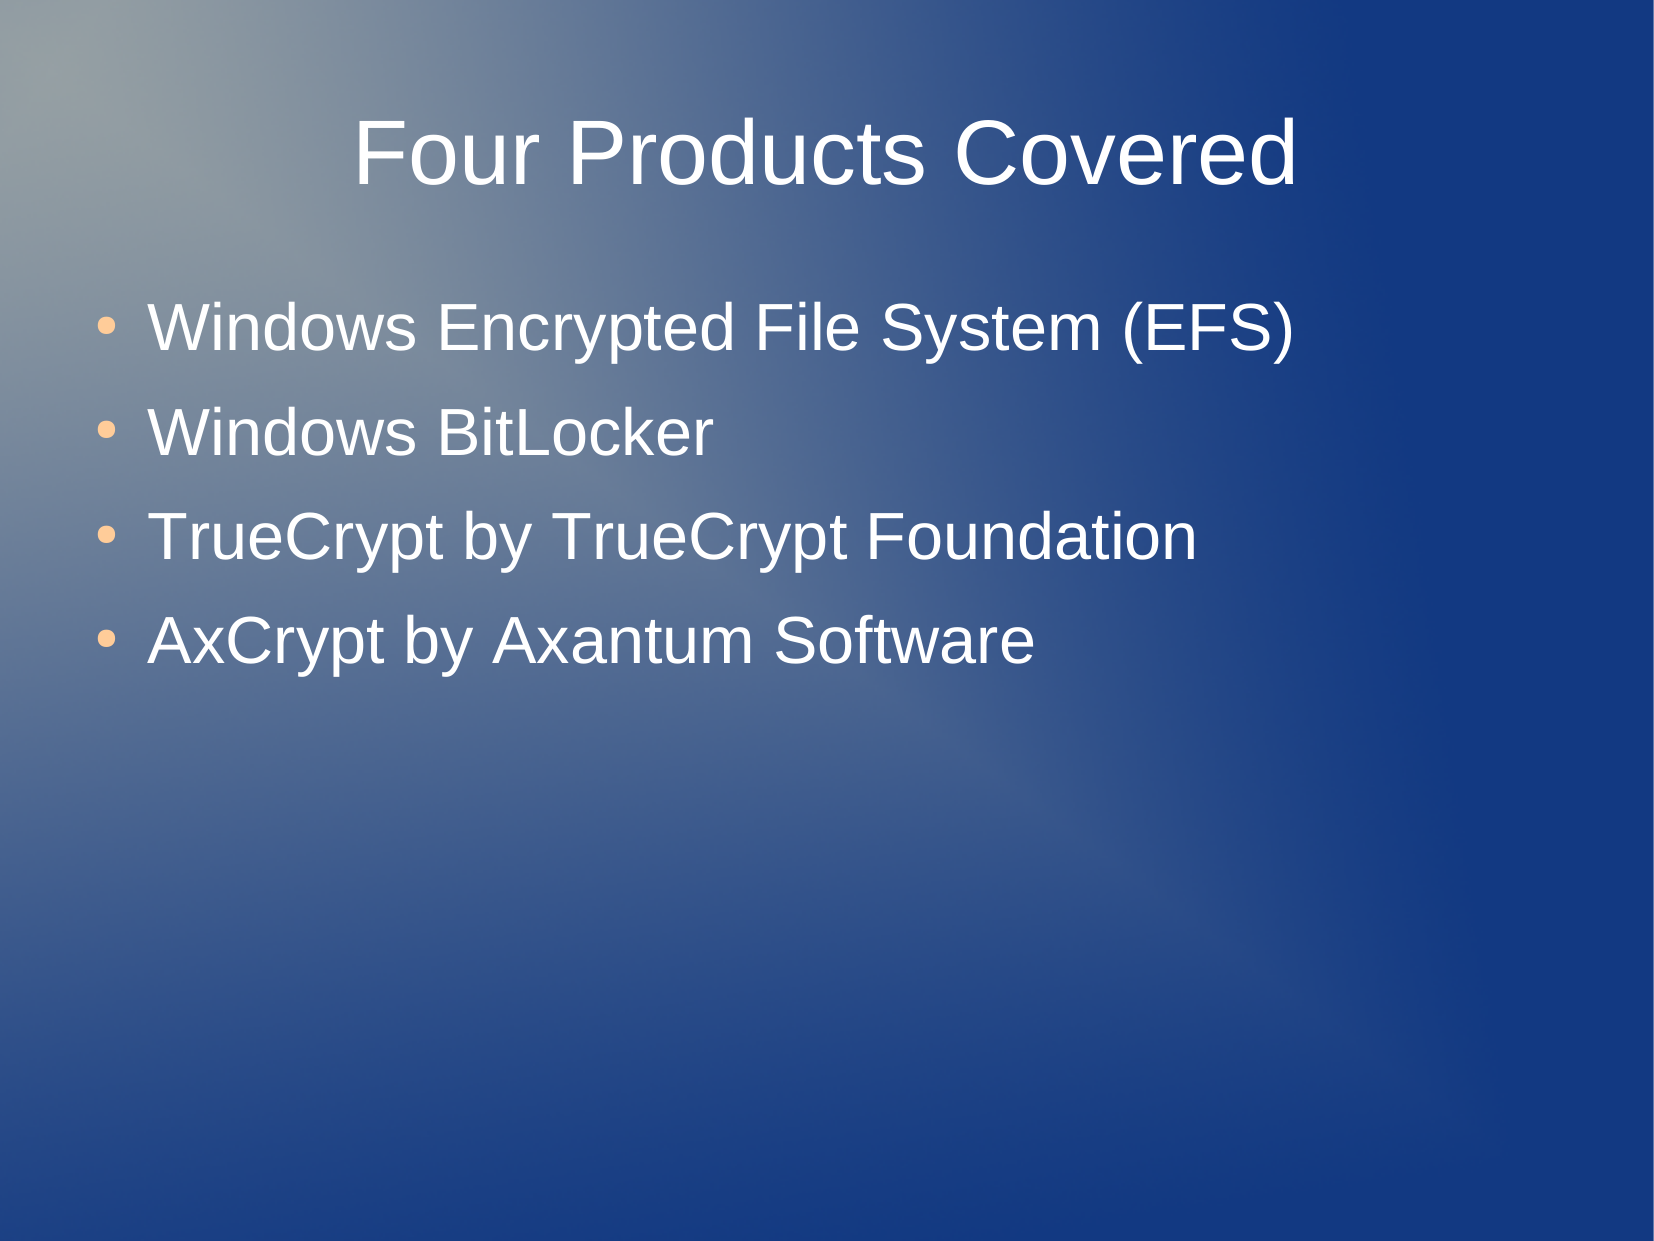

# Four Products Covered
Windows Encrypted File System (EFS)
Windows BitLocker
TrueCrypt by TrueCrypt Foundation
AxCrypt by Axantum Software